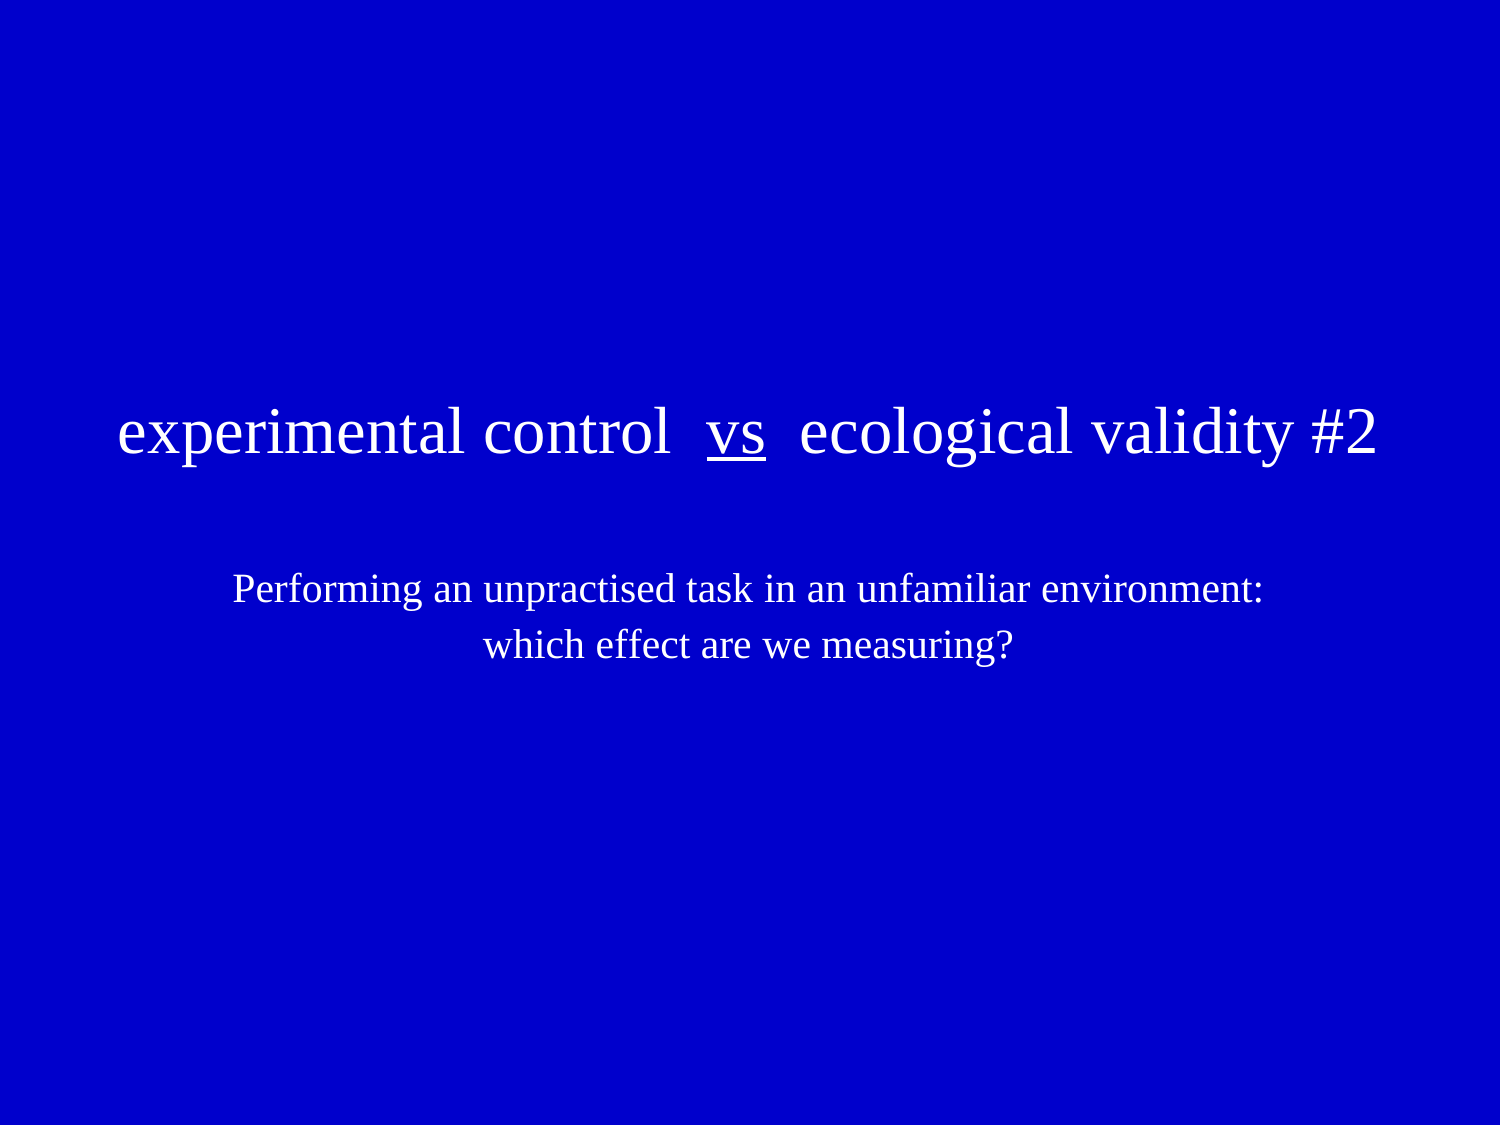

# experimental control vs ecological validity #2 Performing an unpractised task in an unfamiliar environment: which effect are we measuring?